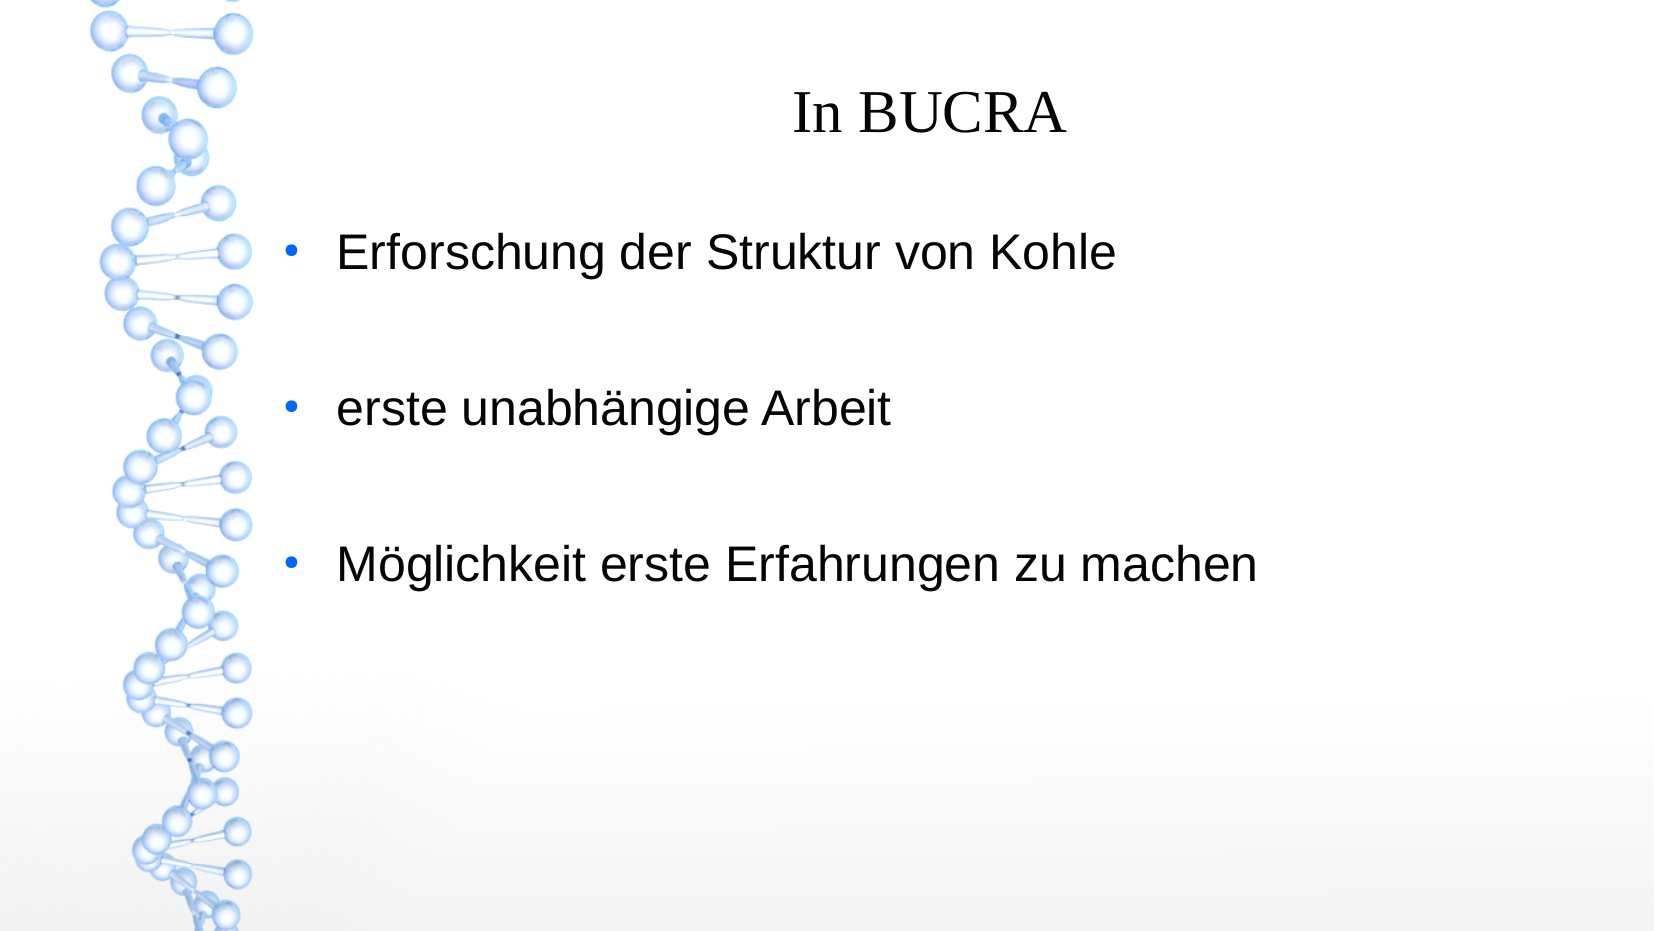

# In BUCRA
Erforschung der Struktur von Kohle
erste unabhängige Arbeit
Möglichkeit erste Erfahrungen zu machen